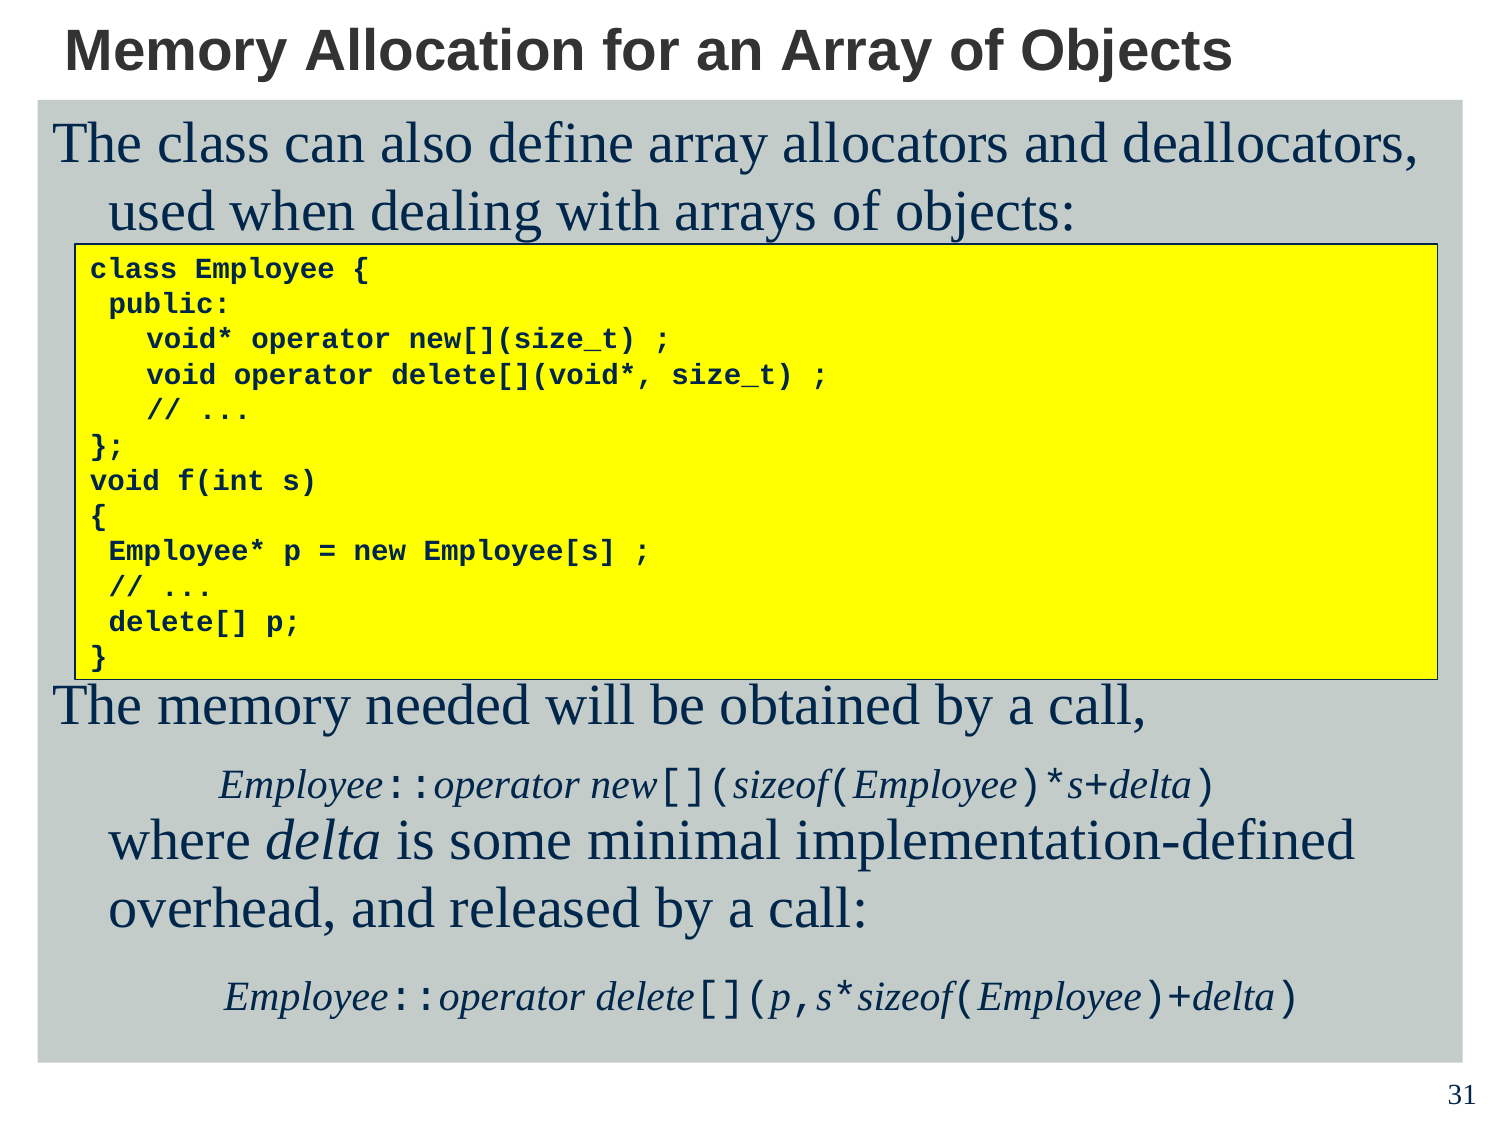

# Memory Allocation for an Array of Objects
The class can also define array allocators and deallocators, used when dealing with arrays of objects:
The memory needed will be obtained by a call,
where delta is some minimal implementation-defined overhead, and released by a call:
class Employee {
	public:
		void* operator new[](size_t) ;
		void operator delete[](void*, size_t) ;
		// ...
};
void f(int s)
{
	Employee* p = new Employee[s] ;
	// ...
	delete[] p;
}
Employee::operator new[](sizeof(Employee)*s+delta)
Employee::operator delete[](p,s*sizeof(Employee)+delta)